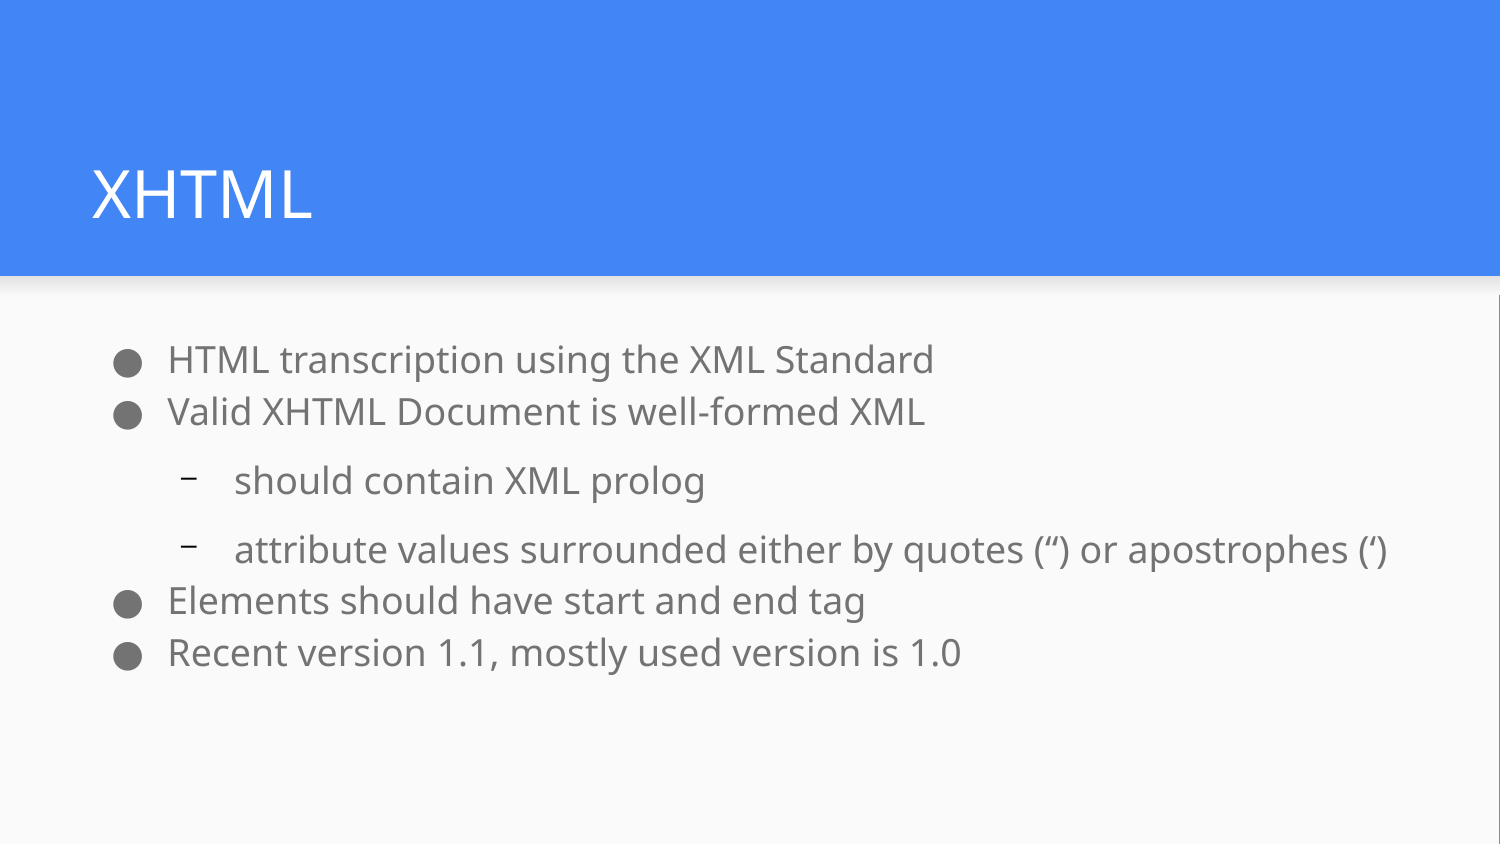

# XHTML
HTML transcription using the XML Standard
Valid XHTML Document is well-formed XML
should contain XML prolog
attribute values surrounded either by quotes (“) or apostrophes (‘)
Elements should have start and end tag
Recent version 1.1, mostly used version is 1.0